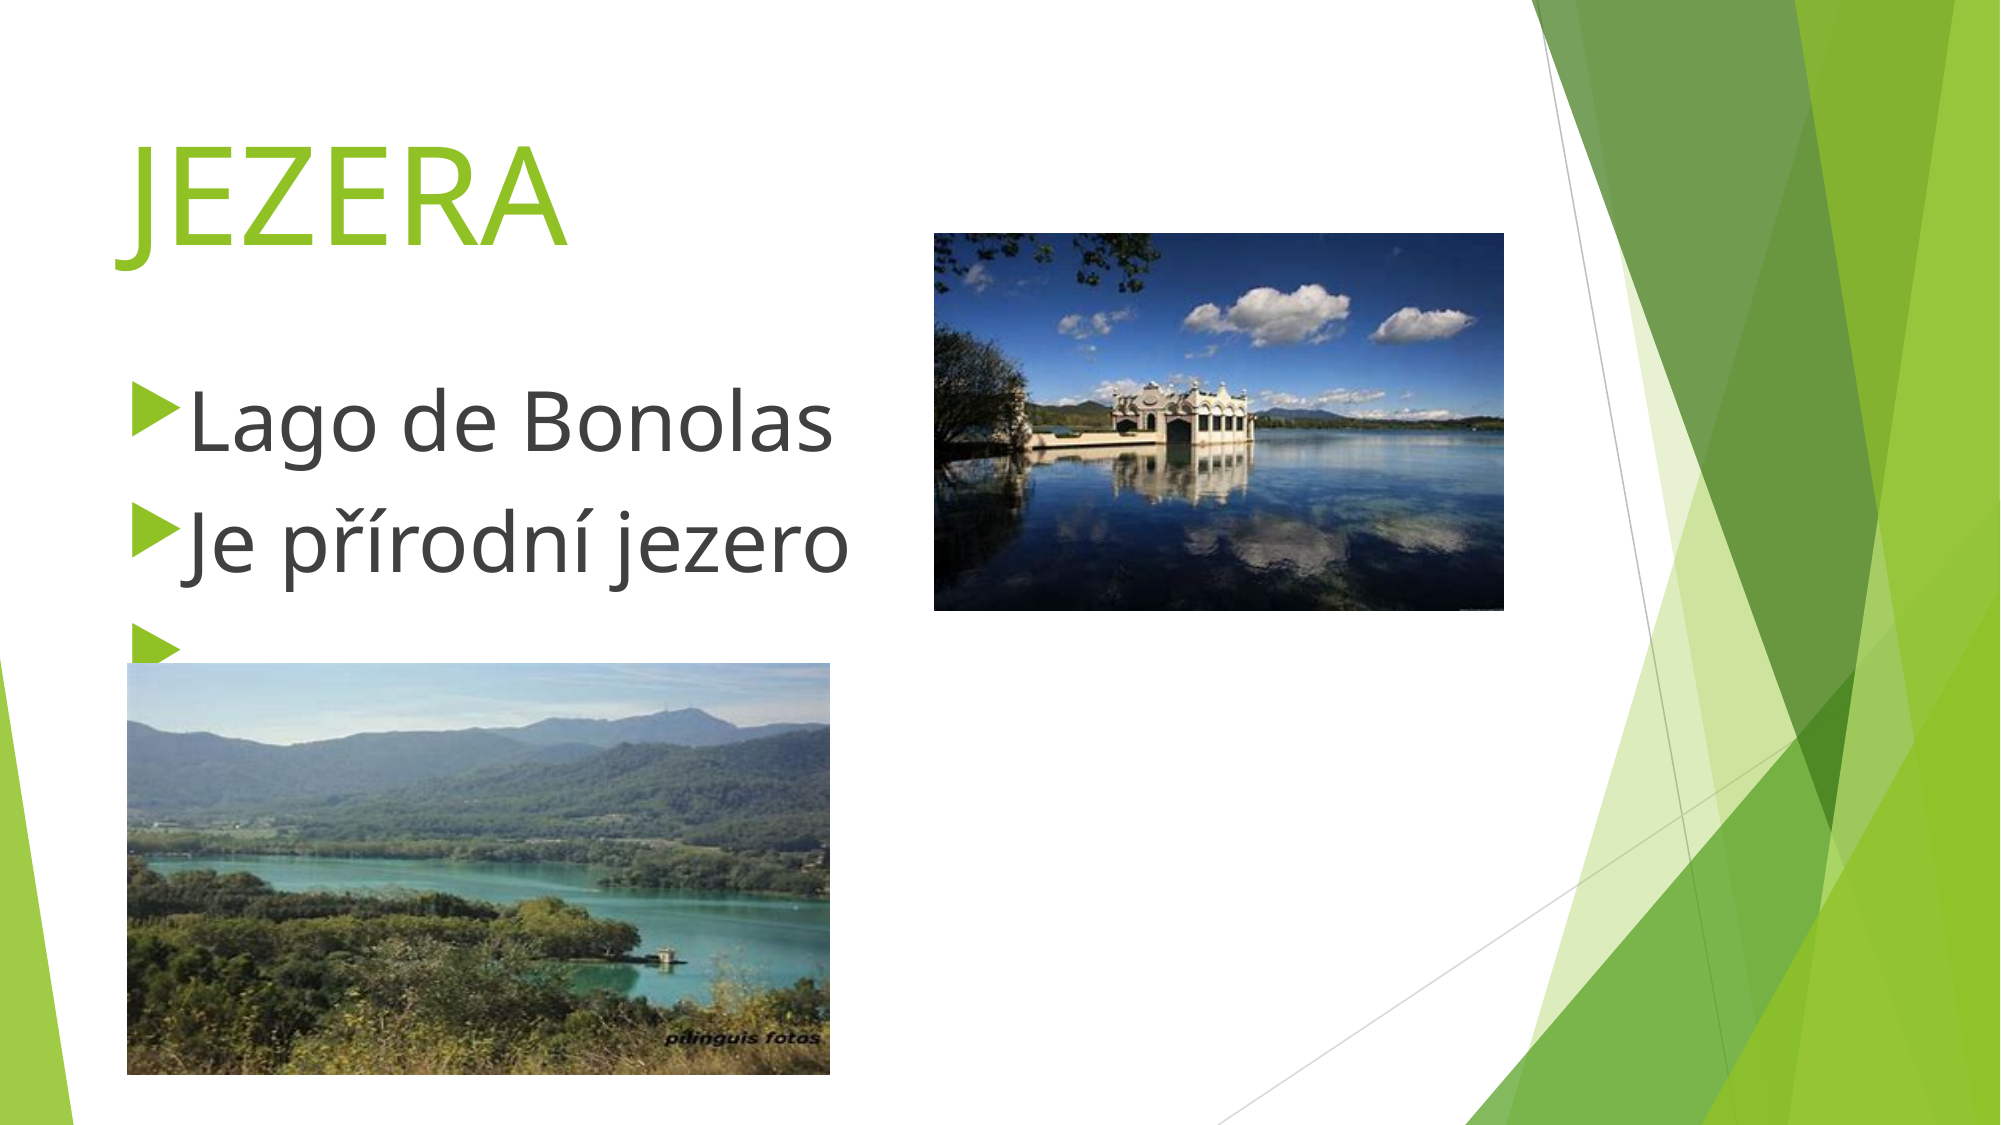

# JEZERA
Lago de Bonolas
Je přírodní jezero